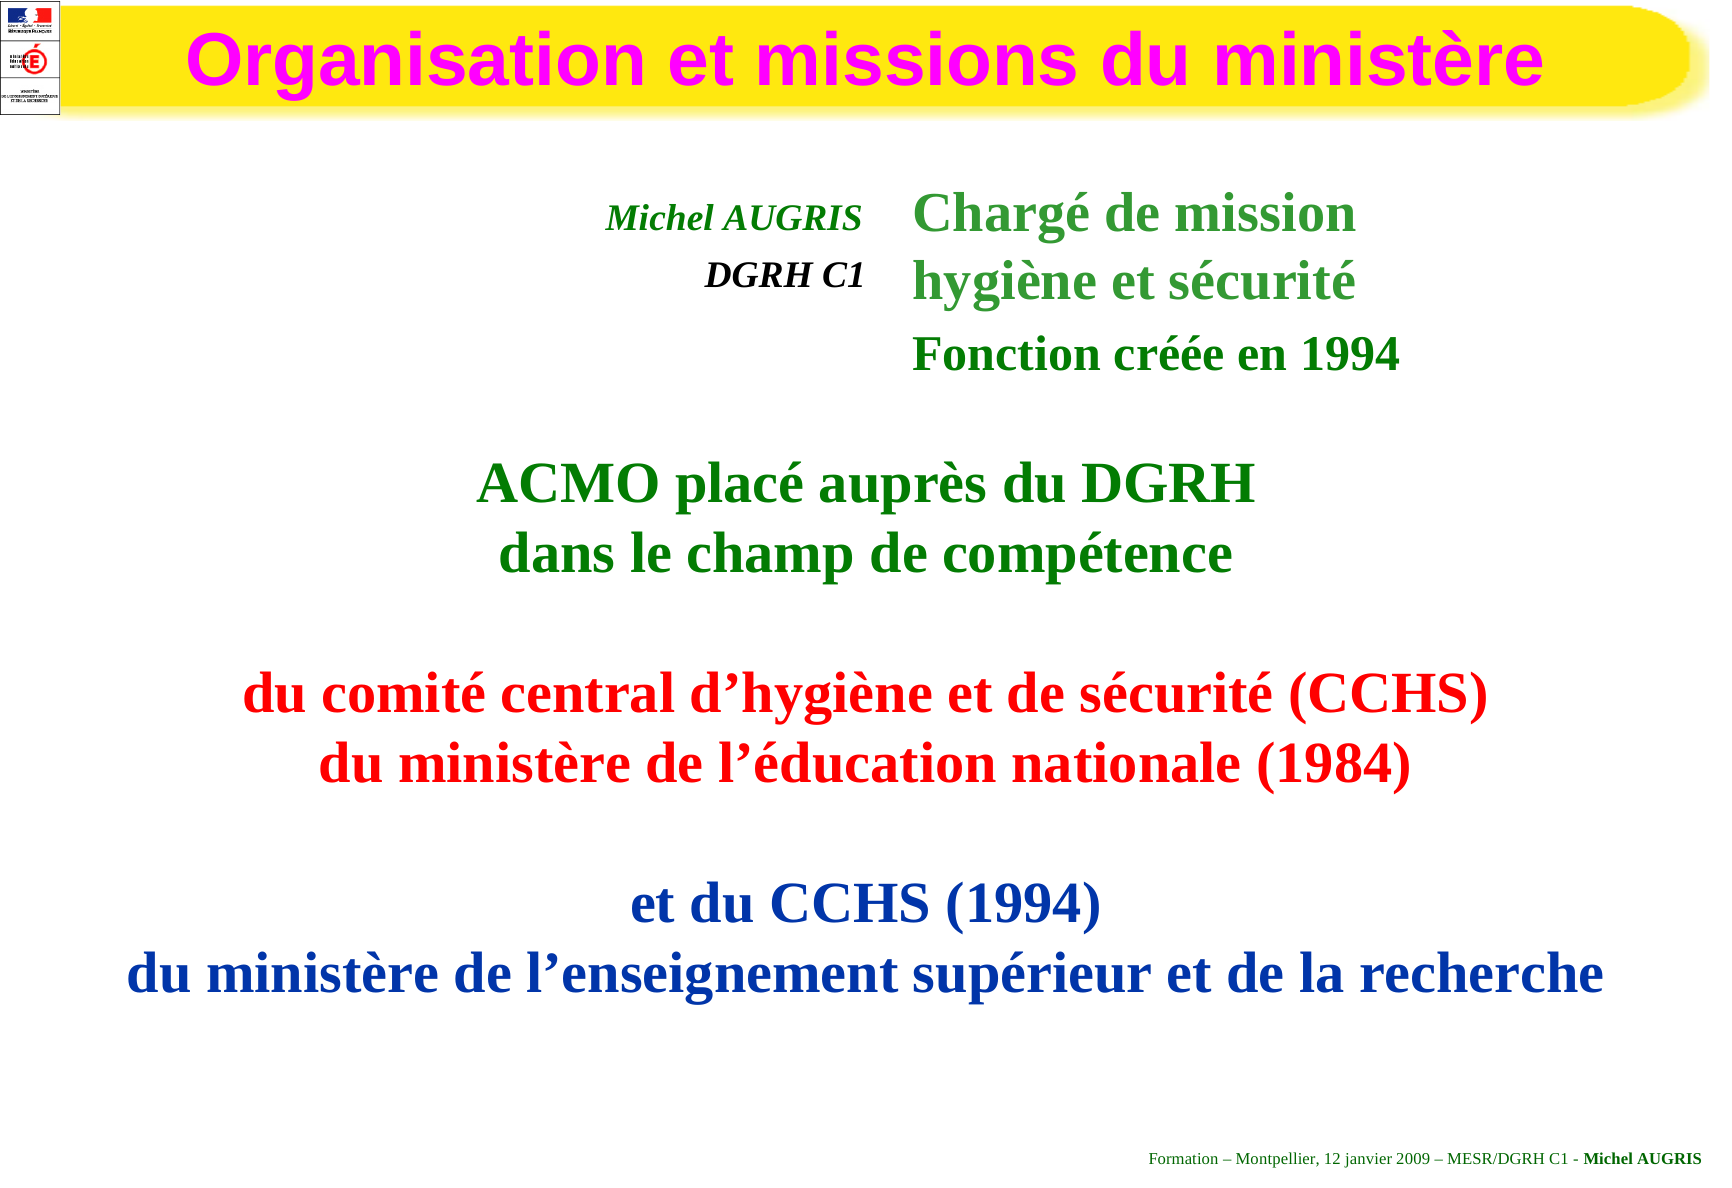

Organisation et missions du ministère
Chargé de mission
hygiène et sécurité
Michel AUGRIS
DGRH C1
Fonction créée en 1994
ACMO placé auprès du DGRH
dans le champ de compétence
du comité central d’hygiène et de sécurité (CCHS)
du ministère de l’éducation nationale (1984)
et du CCHS (1994)
du ministère de l’enseignement supérieur et de la recherche